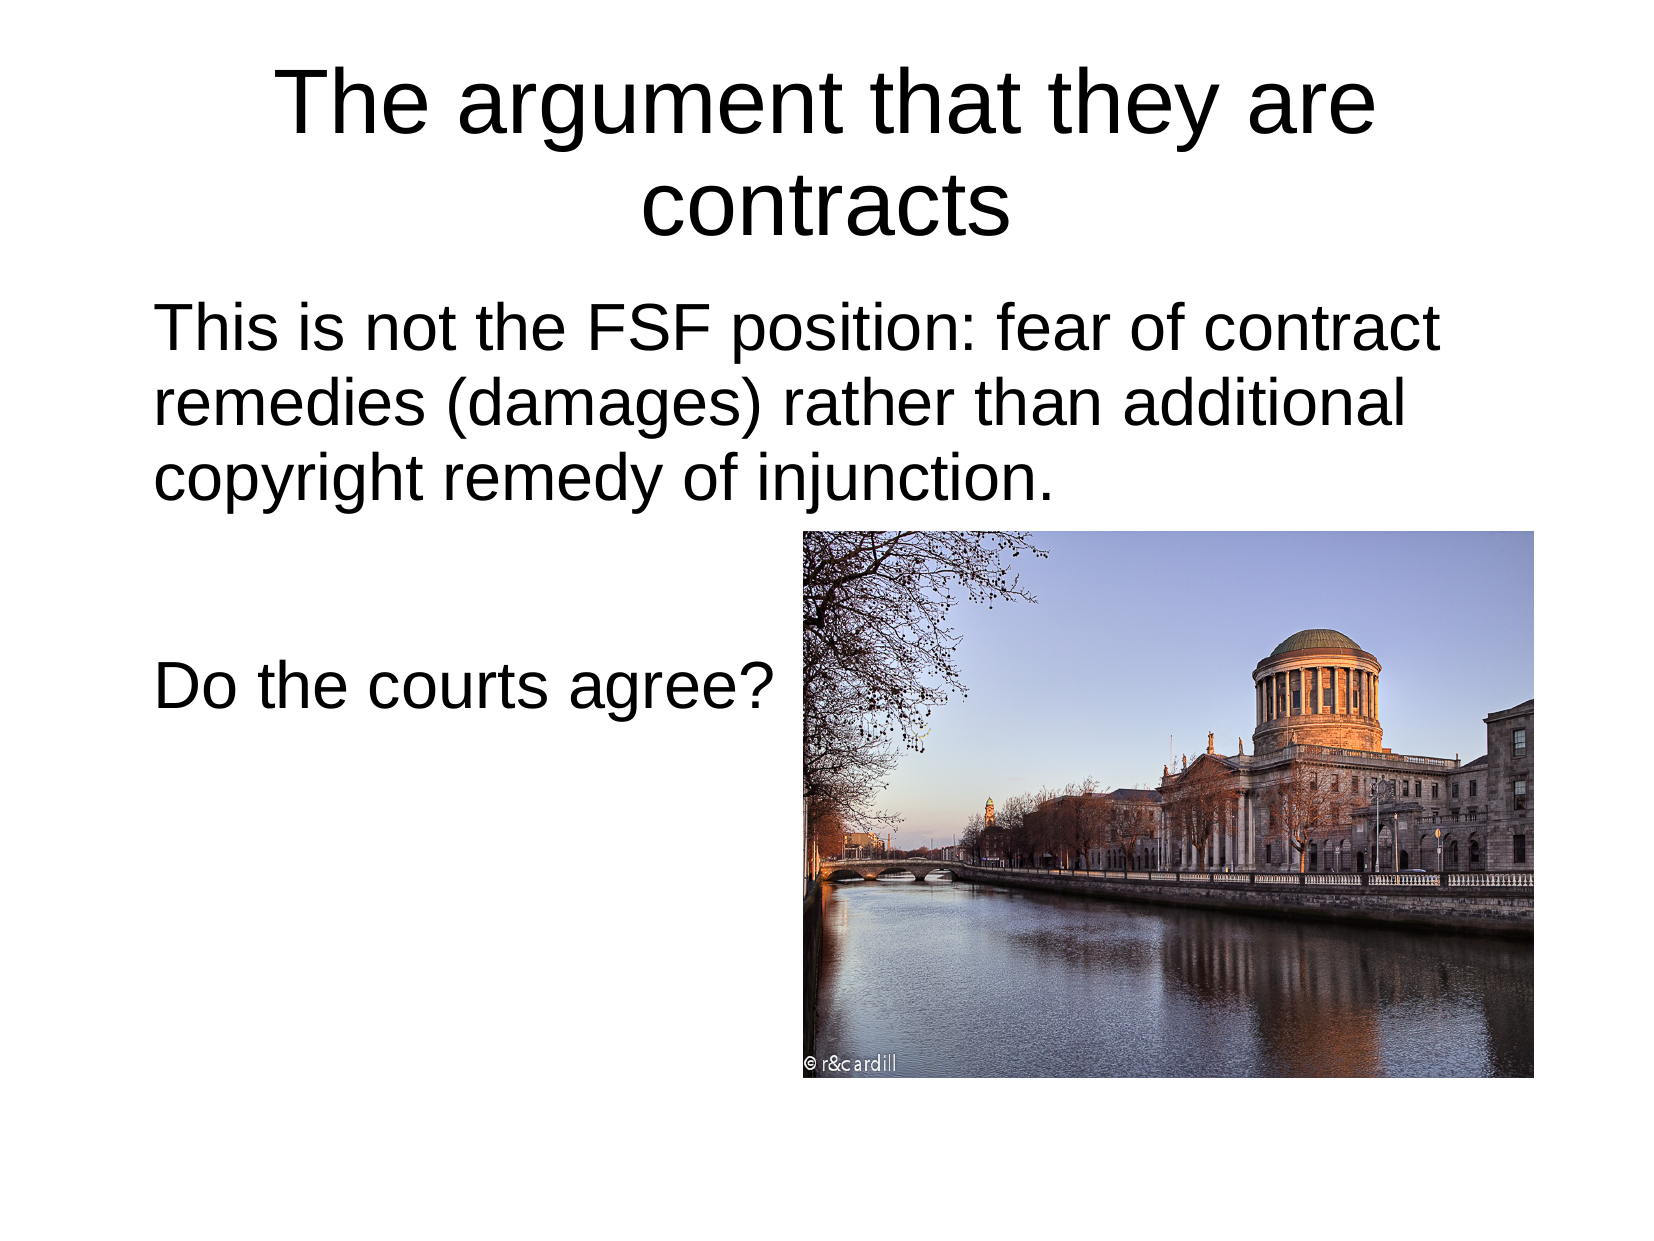

# The argument that they are contracts
This is not the FSF position: fear of contract remedies (damages) rather than additional copyright remedy of injunction.
Do the courts agree?